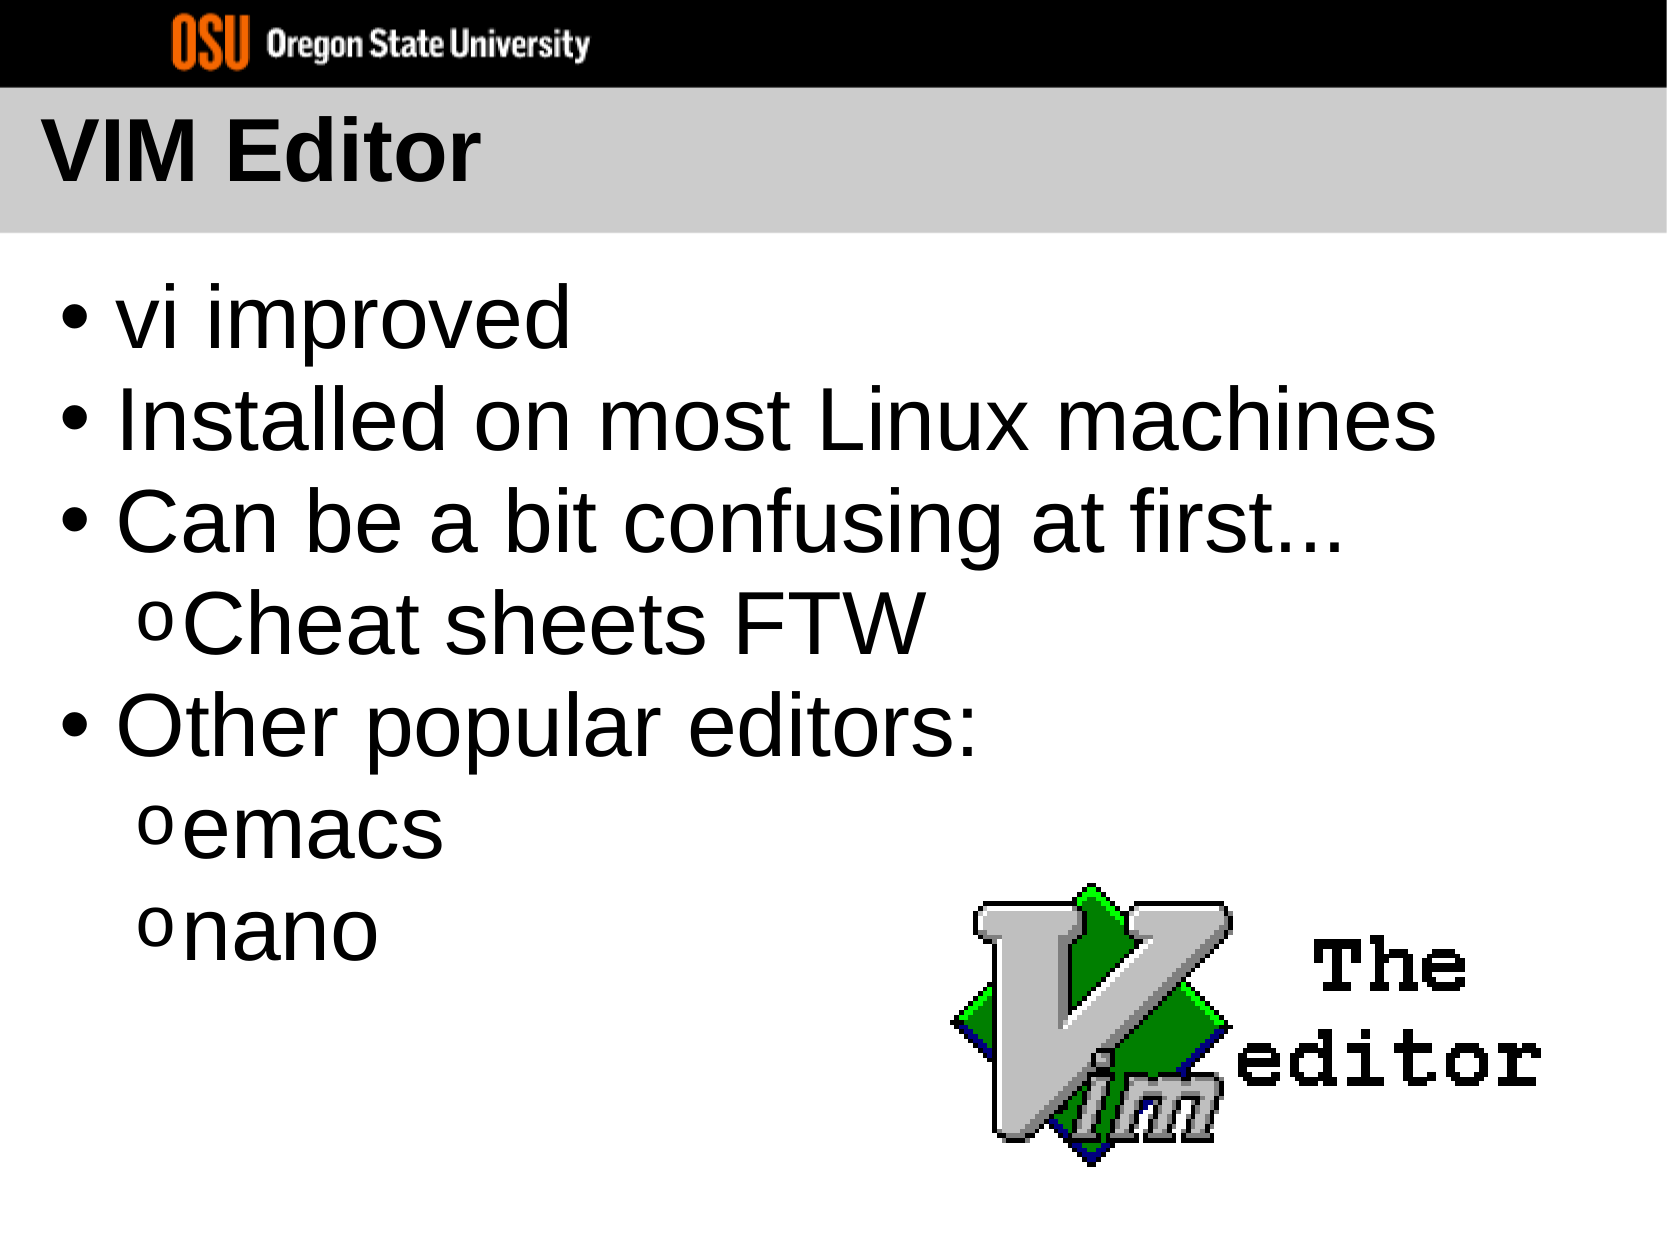

# VIM Editor
vi improved
Installed on most Linux machines
Can be a bit confusing at first...
Cheat sheets FTW
Other popular editors:
emacs
nano